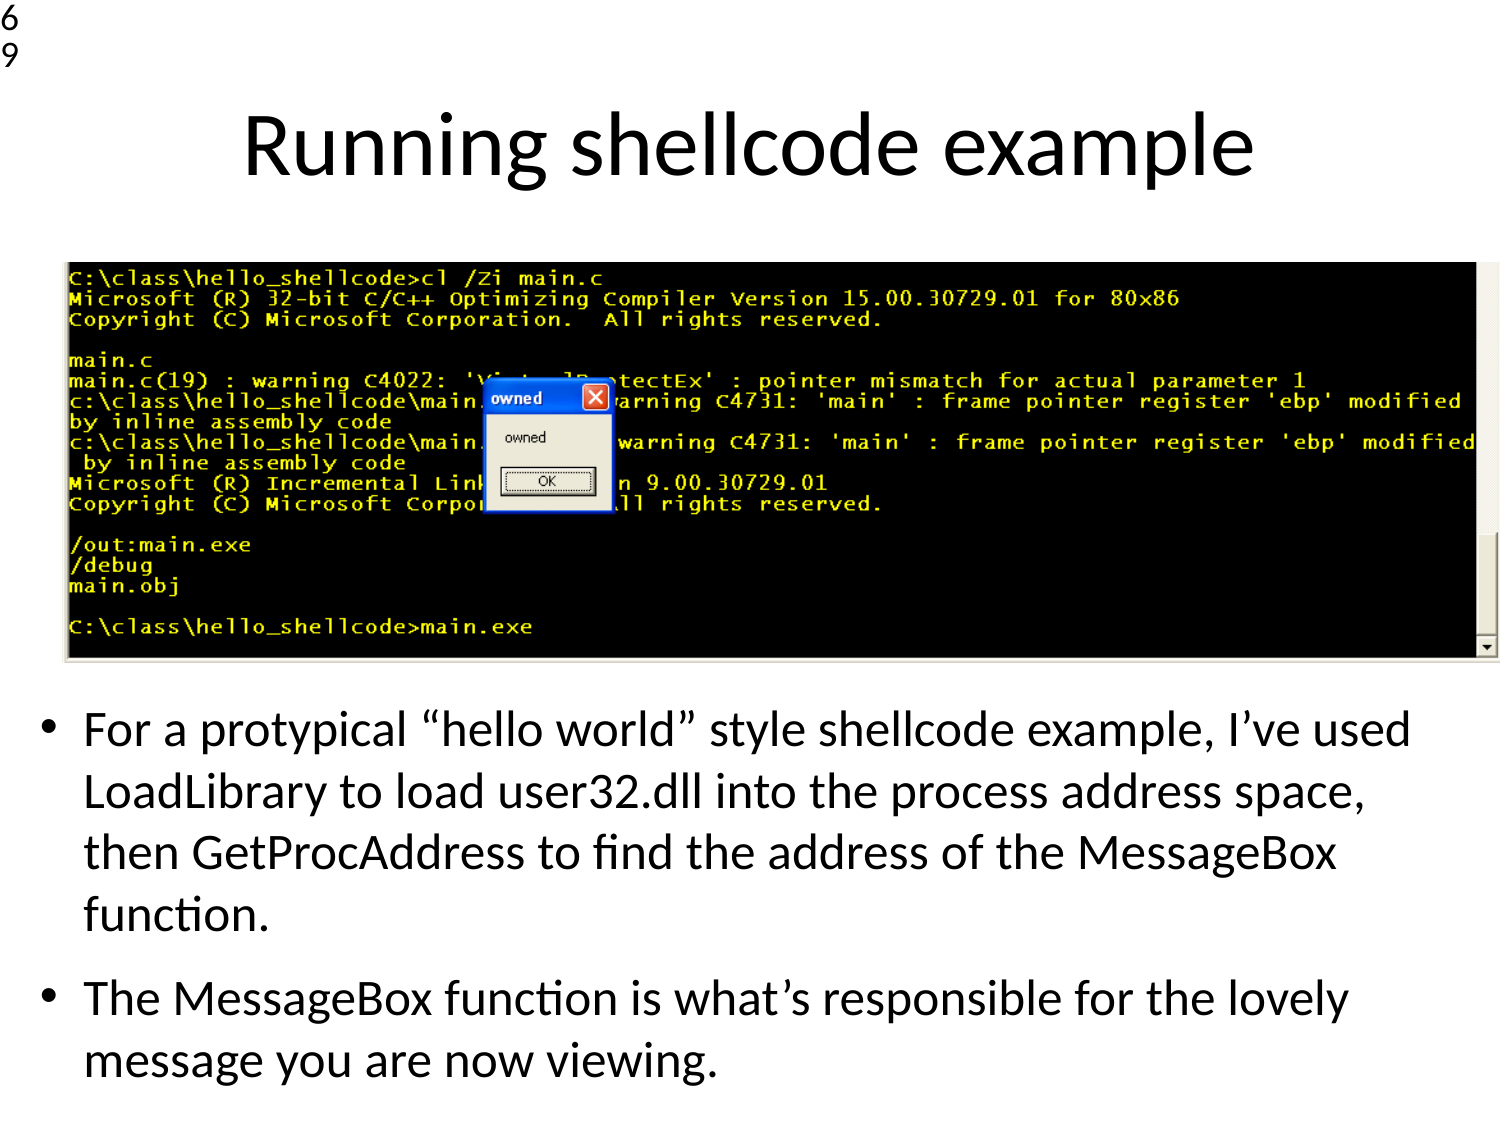

# Running shellcode example
For a protypical “hello world” style shellcode example, I’ve used LoadLibrary to load user32.dll into the process address space, then GetProcAddress to find the address of the MessageBox function.
The MessageBox function is what’s responsible for the lovely message you are now viewing.